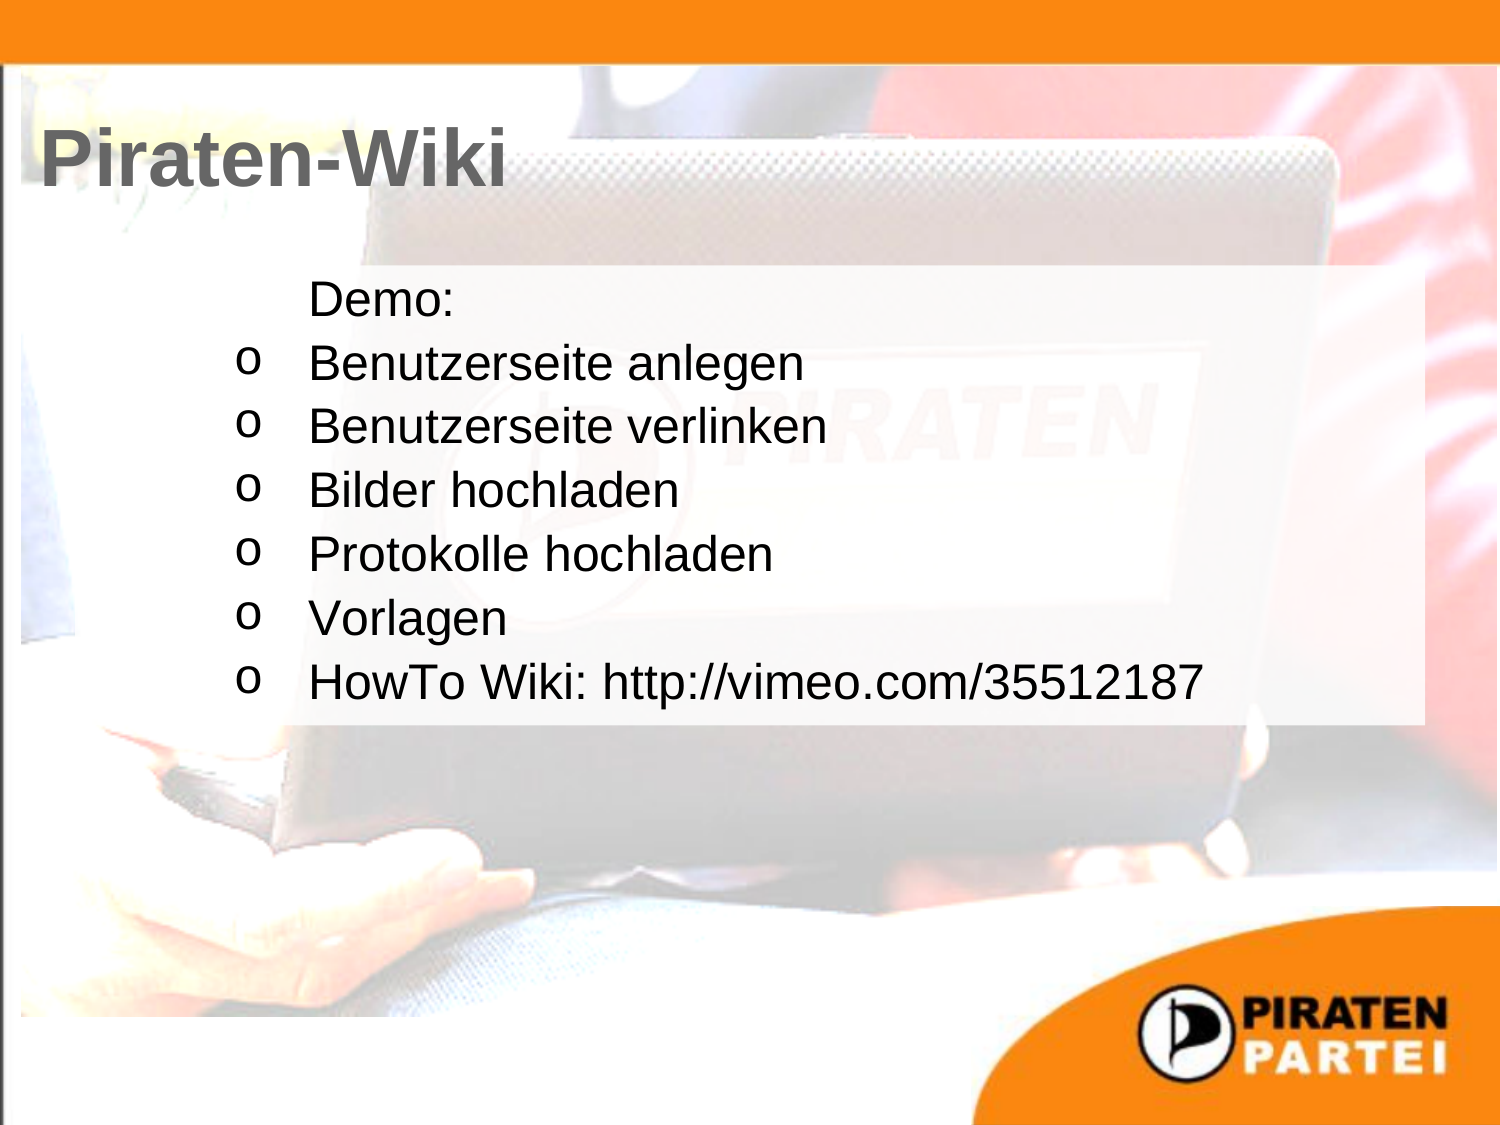

Piraten-Wiki
# Demo:
Benutzerseite anlegen
Benutzerseite verlinken
Bilder hochladen
Protokolle hochladen
Vorlagen
HowTo Wiki: http://vimeo.com/35512187